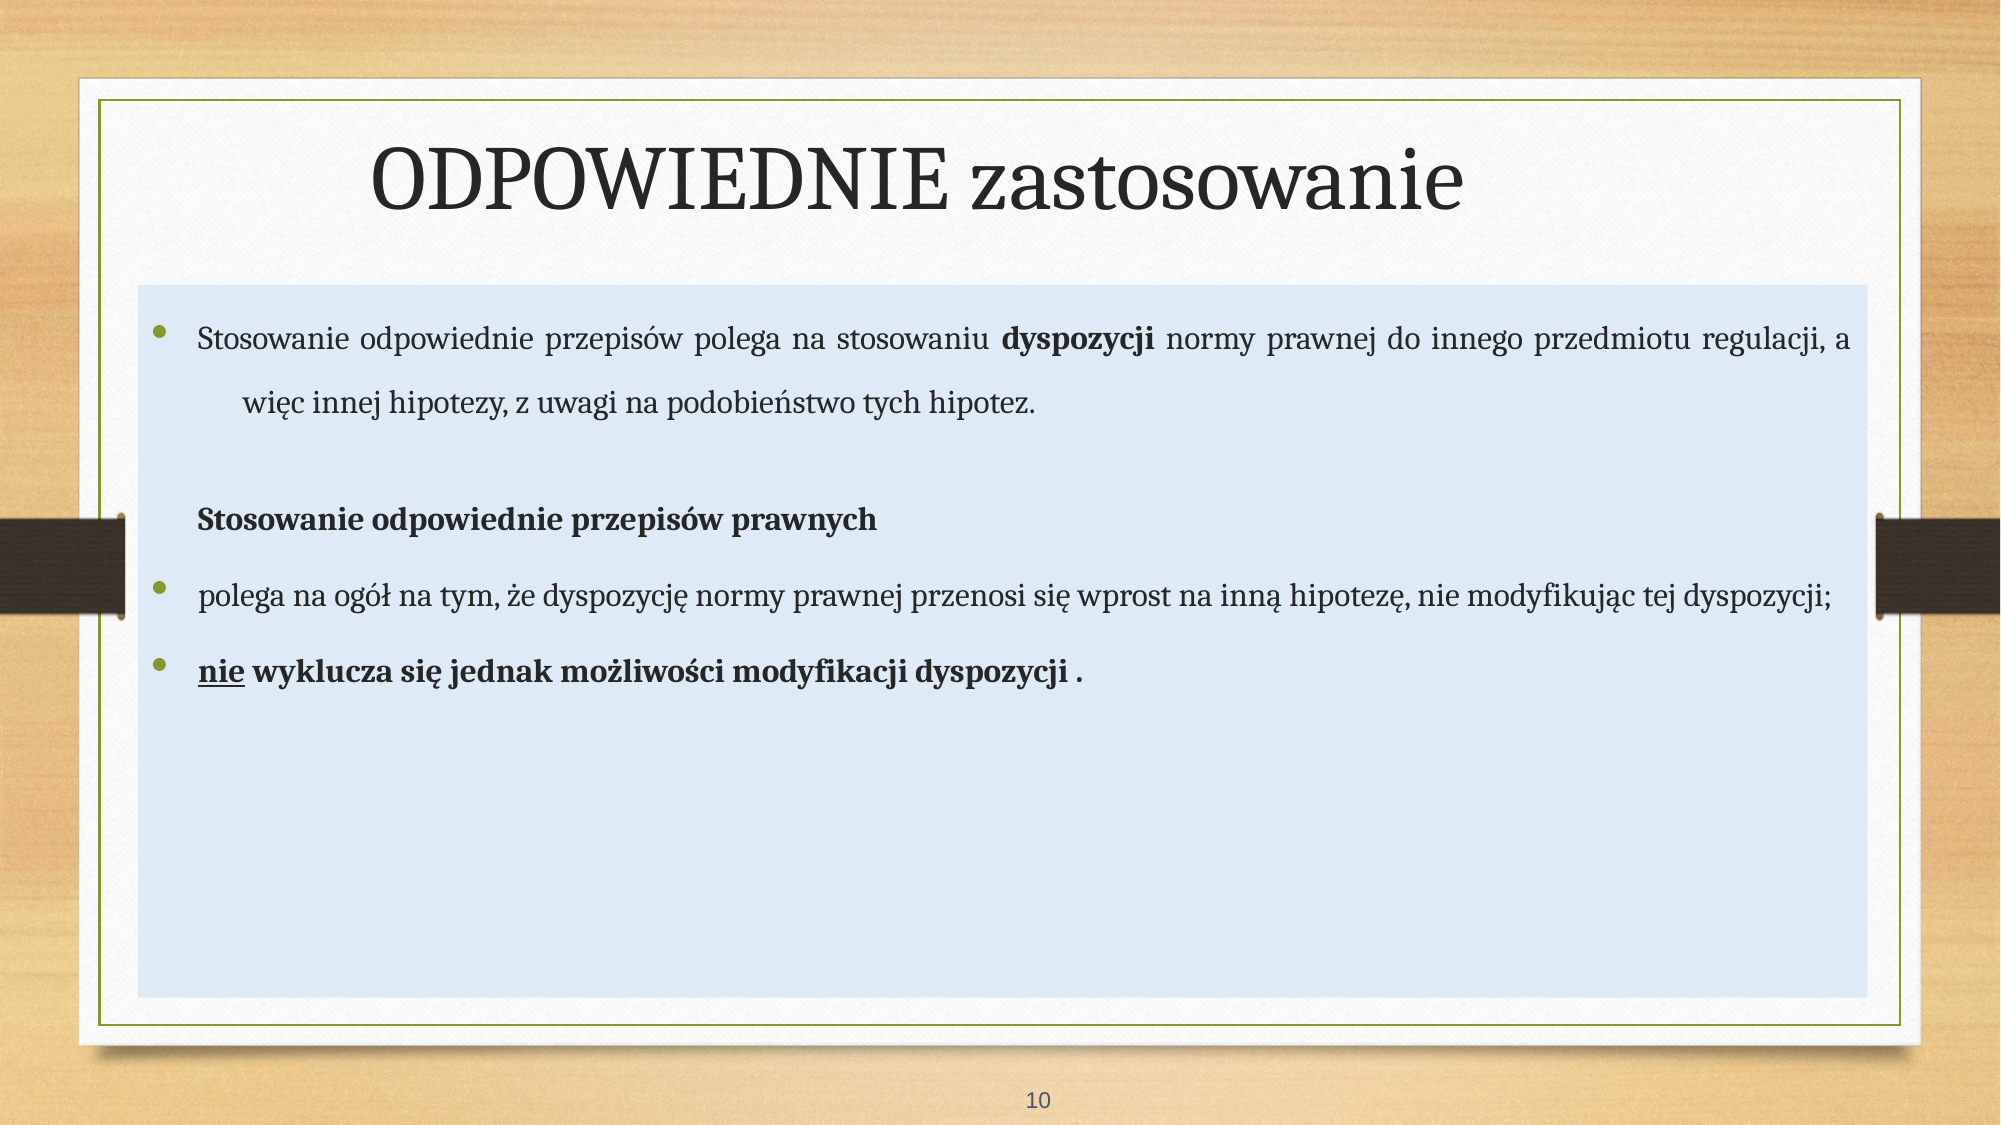

# ODPOWIEDNIE zastosowanie
Stosowanie odpowiednie przepisów polega na stosowaniu dyspozycji normy prawnej do innego przedmiotu regulacji, a więc innej hipotezy, z uwagi na podobieństwo tych hipotez.
Stosowanie odpowiednie przepisów prawnych
polega na ogół na tym, że dyspozycję normy prawnej przenosi się wprost na inną hipotezę, nie modyfikując tej dyspozycji;
nie wyklucza się jednak możliwości modyfikacji dyspozycji .